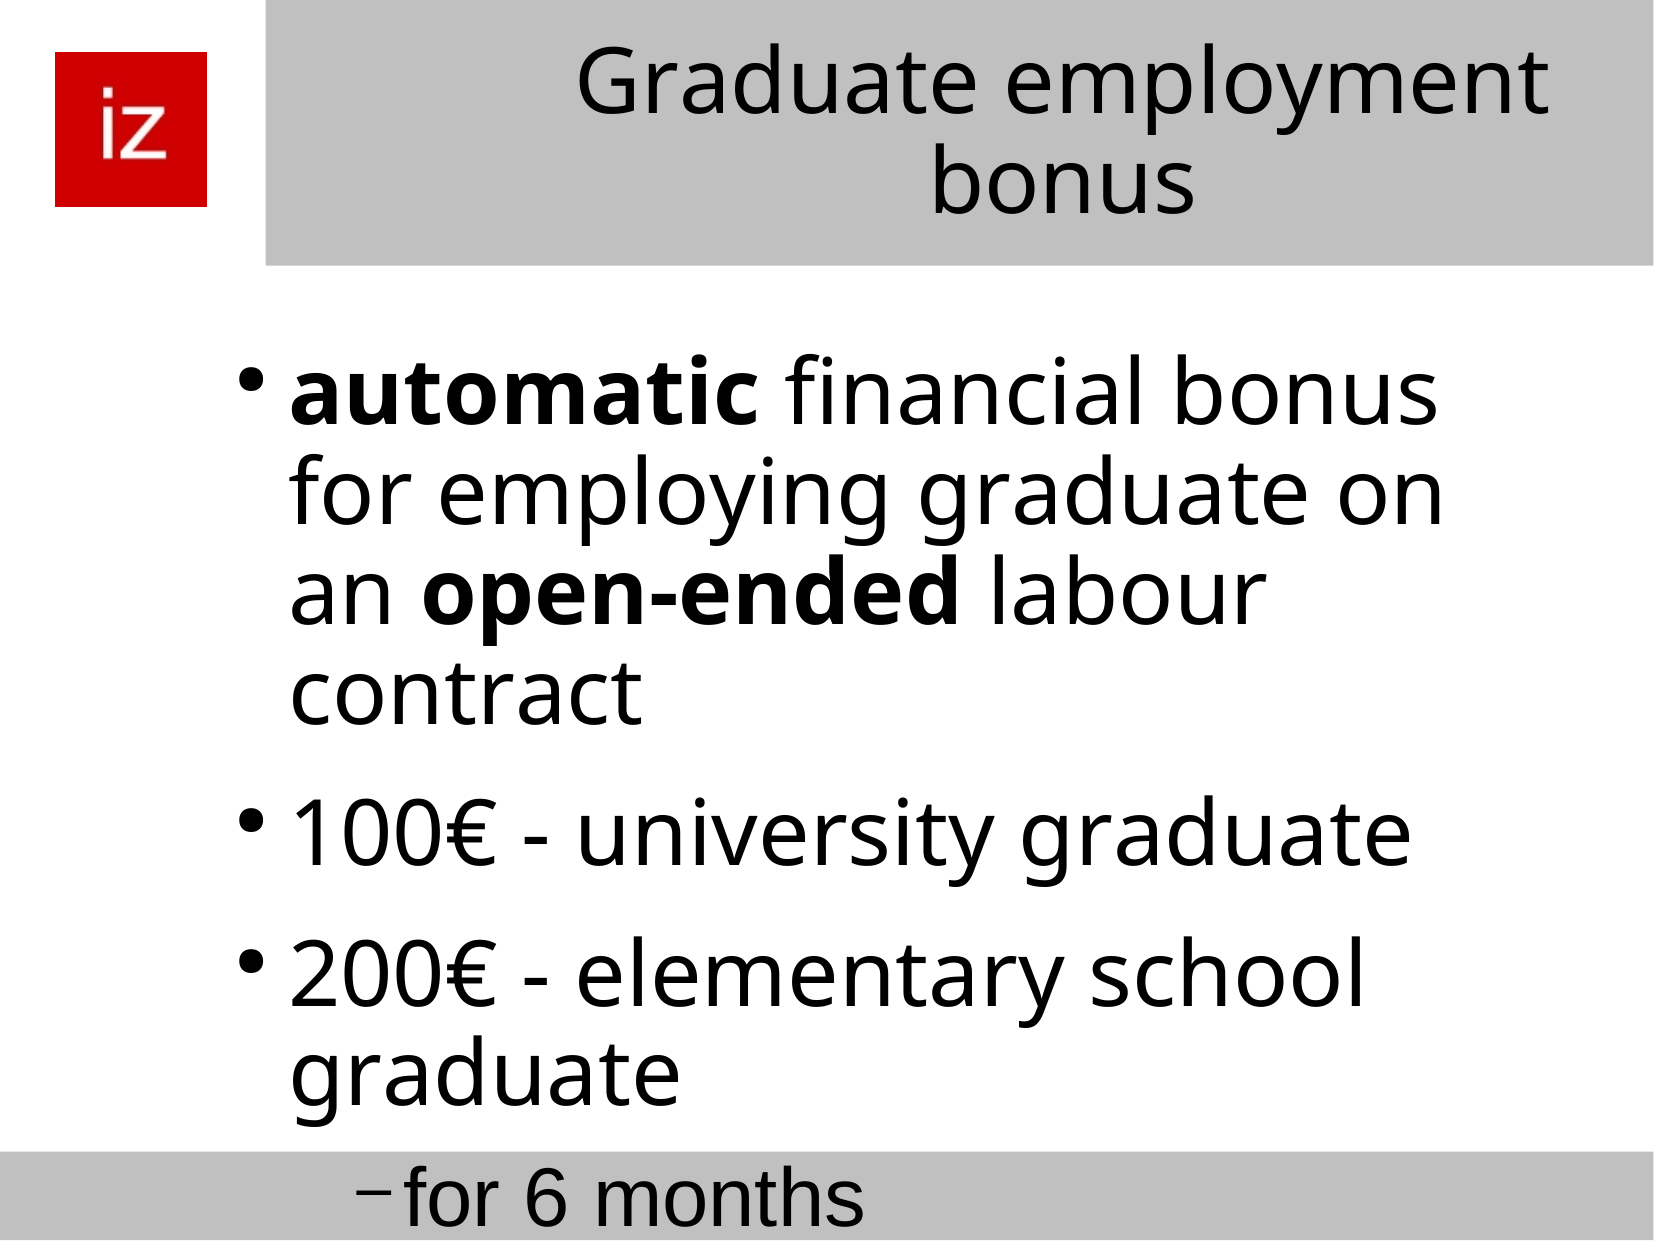

# Graduate employment bonus
automatic financial bonus for employing graduate on an open-ended labour contract
100€ - university graduate
200€ - elementary school graduate
for 6 months